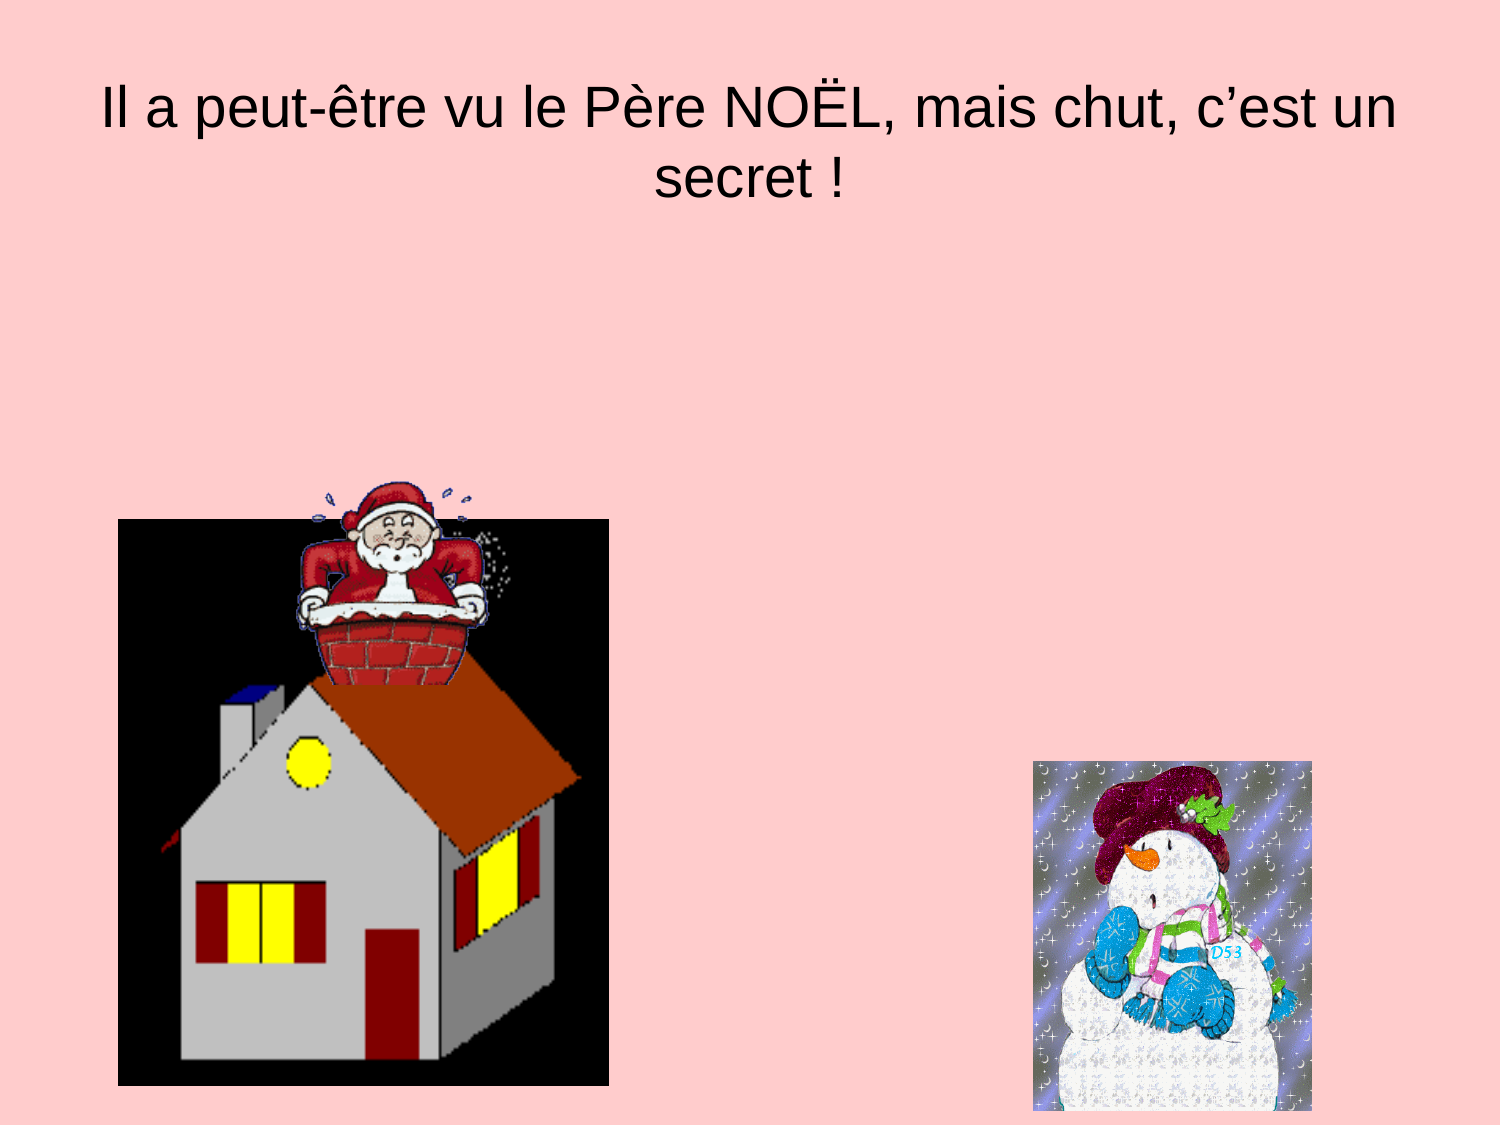

# Il a peut-être vu le Père NOËL, mais chut, c’est un secret !